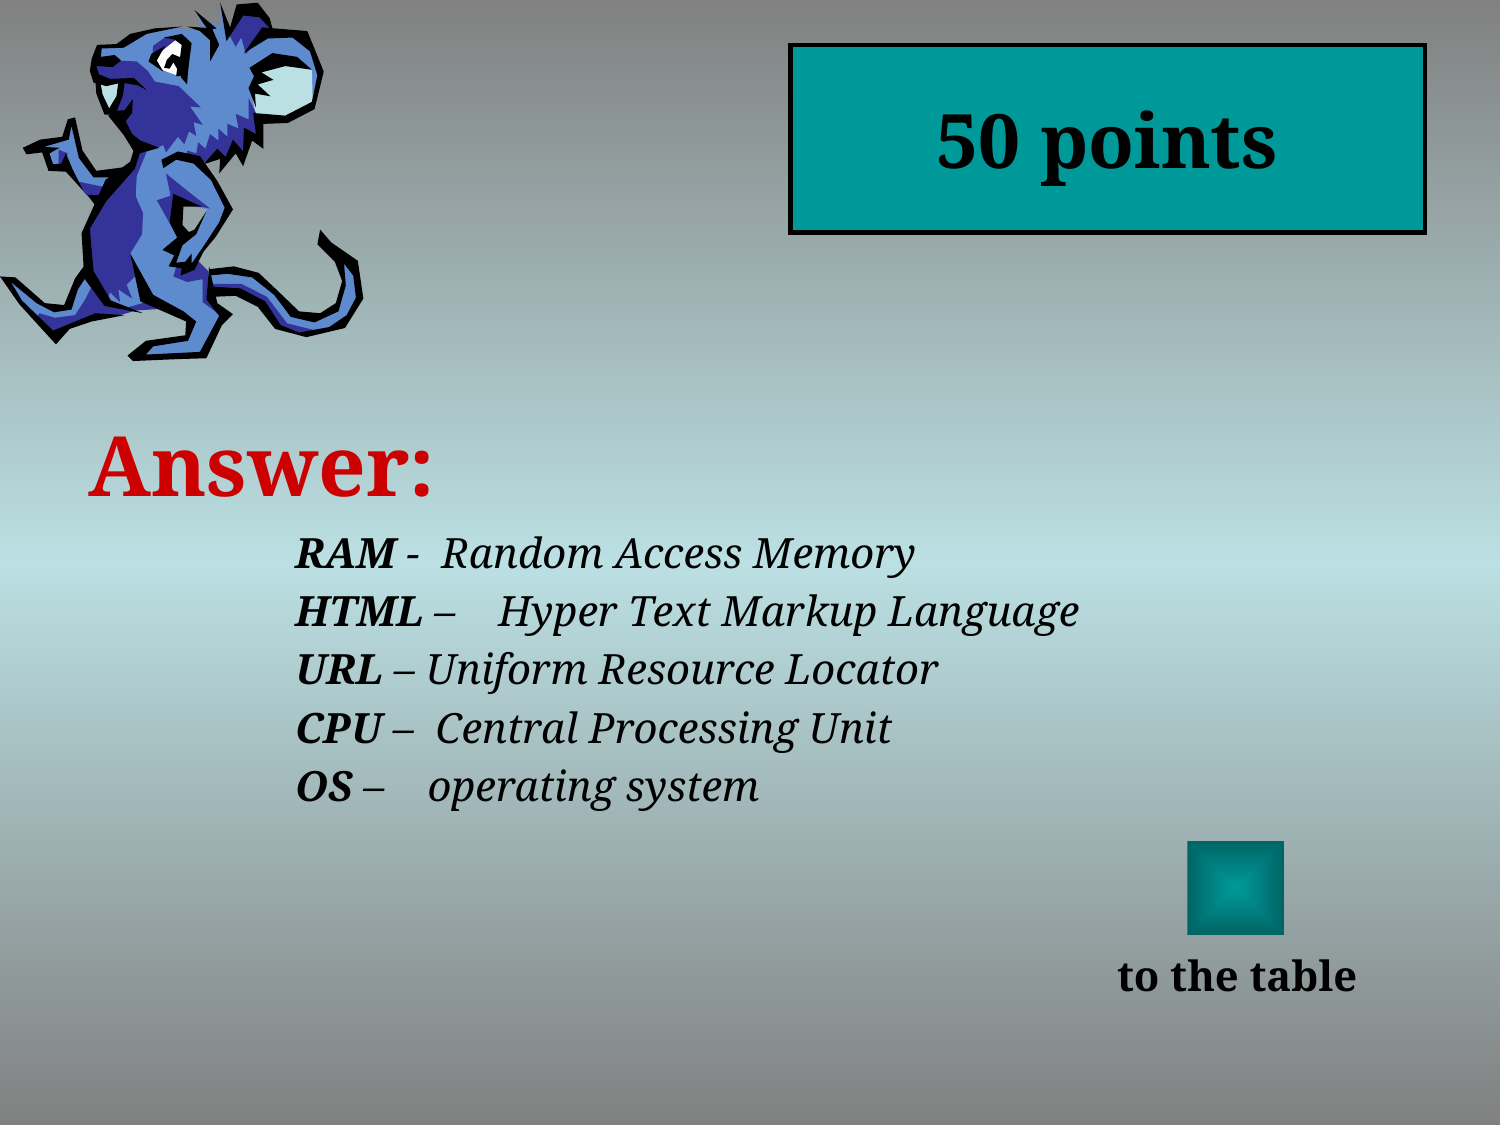

50 points
# Answer:
RAM - Random Access Memory
HTML – Hyper Text Markup Language
URL – Uniform Resource Locator
CPU – Central Processing Unit
OS – operating system
to the table